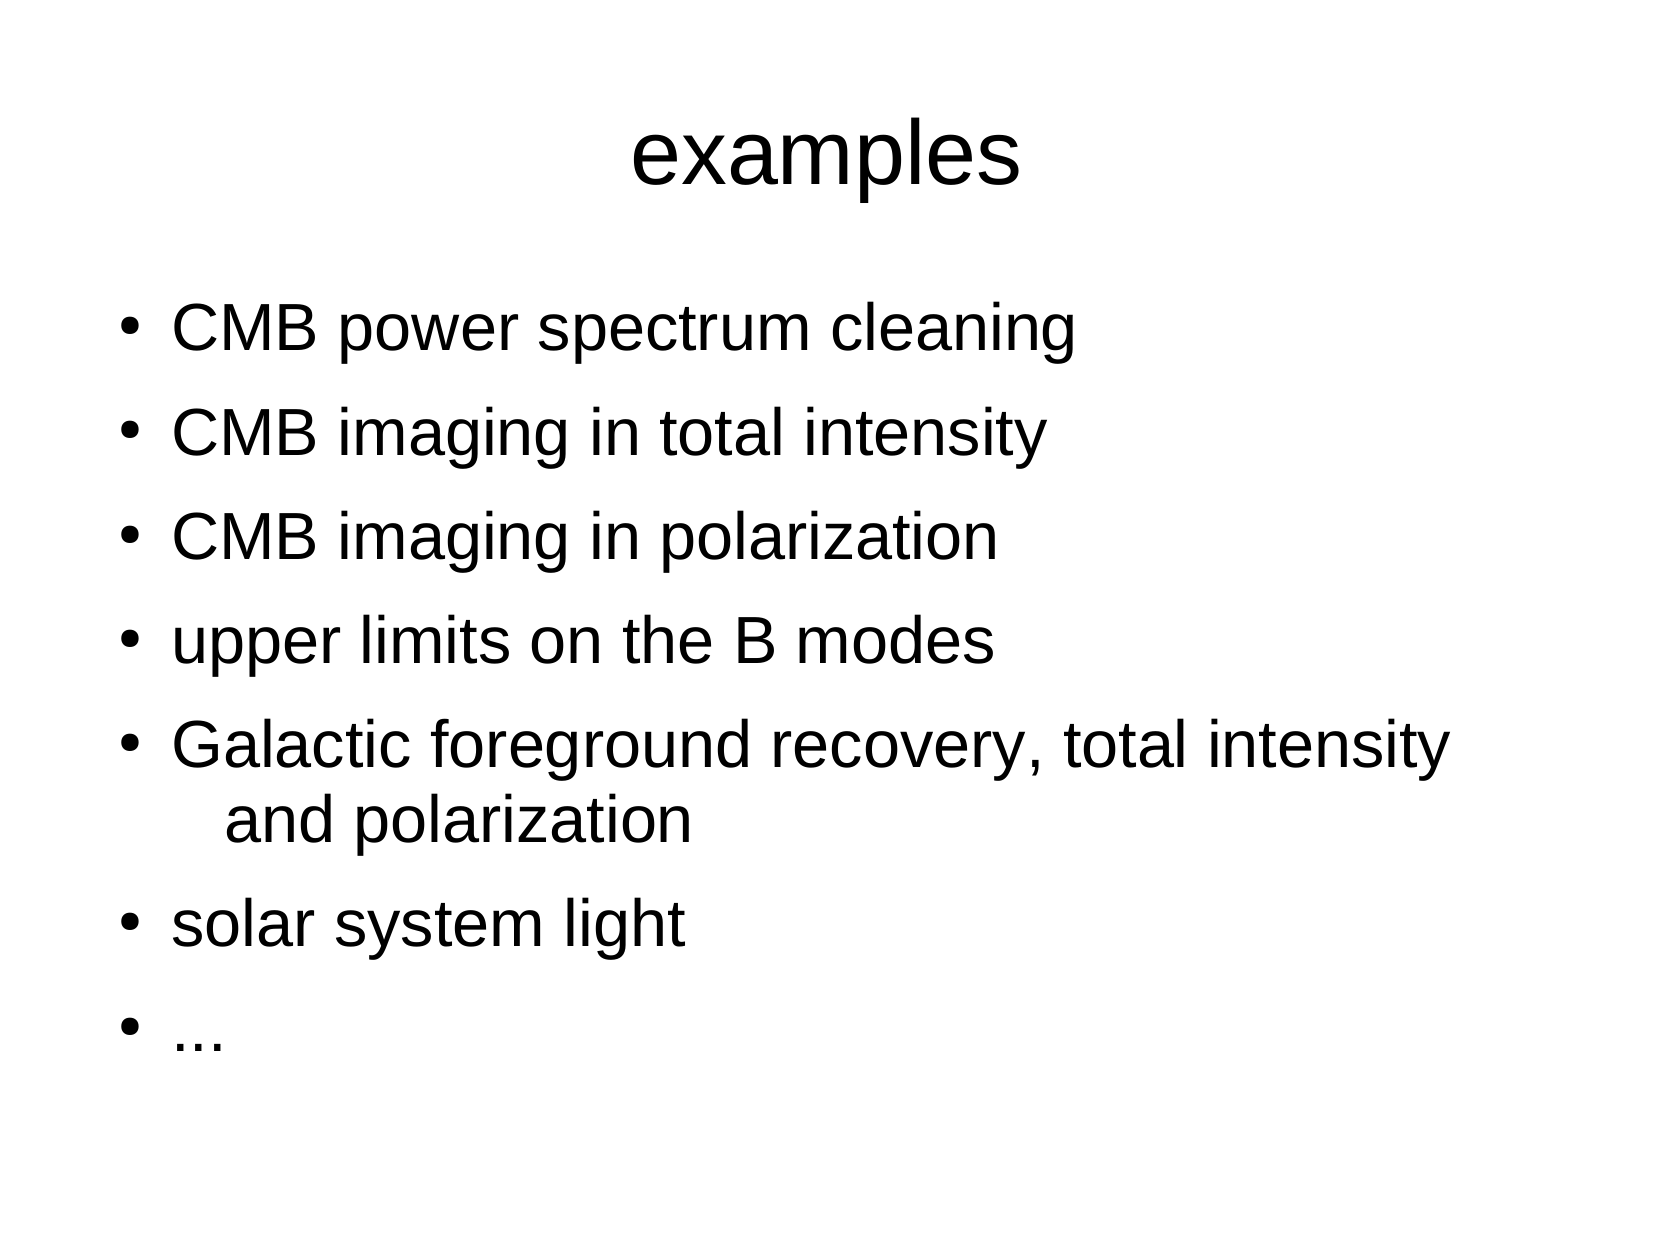

# examples
CMB power spectrum cleaning
CMB imaging in total intensity
CMB imaging in polarization
upper limits on the B modes
Galactic foreground recovery, total intensity and polarization
solar system light
...